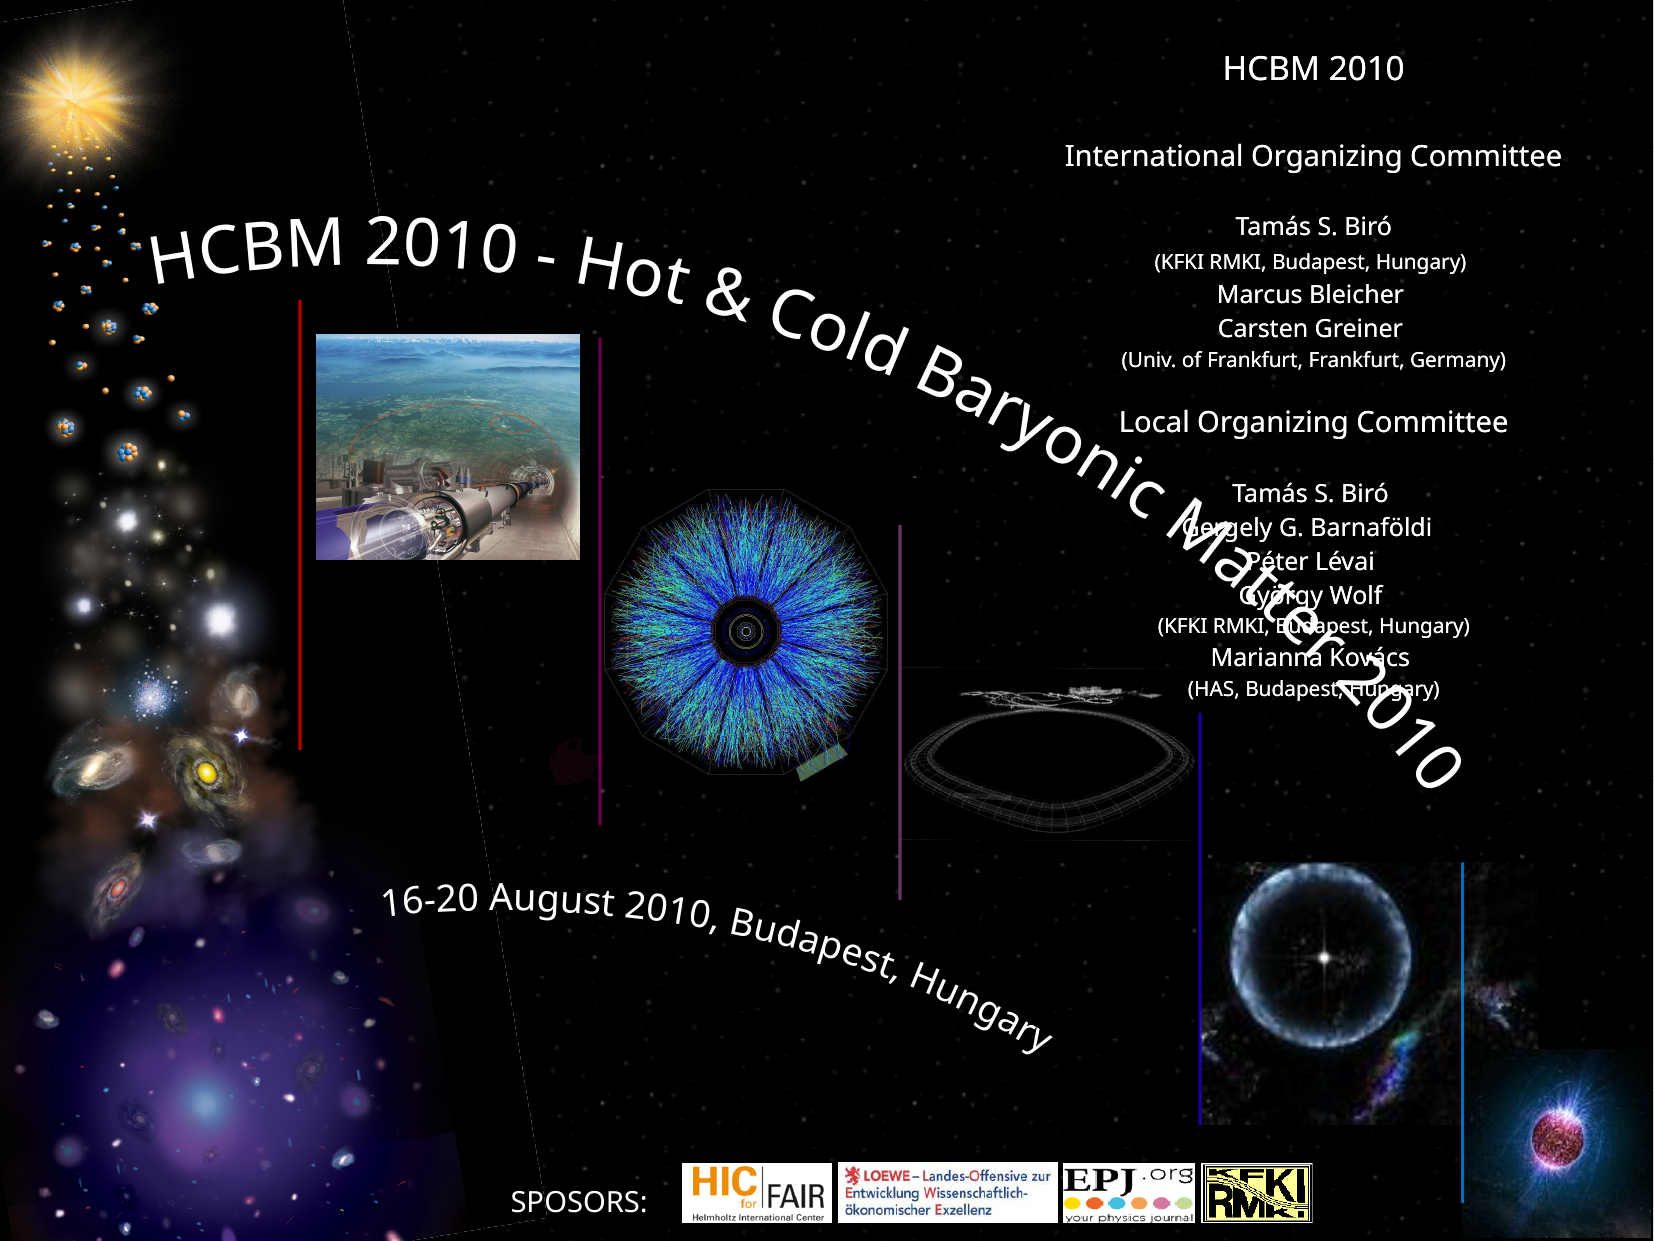

HCBM 2010
International Organizing Committee
Tamás S. Biró
(KFKI RMKI, Budapest, Hungary)
Marcus Bleicher
Carsten Greiner
(Univ. of Frankfurt, Frankfurt, Germany)
Local Organizing Committee
Tamás S. Biró
Gergely G. Barnaföldi
Péter Lévai
György Wolf
(KFKI RMKI, Budapest, Hungary)
Marianna Kovács
(HAS, Budapest, Hungary)
HCBM 2010
International Organizing Committee
Tamás S. Biró
(KFKI RMKI, Budapest, Hungary)
Marcus Bleicher
Carsten Greiner
(Univ. of Frankfurt, Frankfurt, Germany)
Local Organizing Committee
Tamás S. Biró
Gergely G. Barnaföldi
Péter Lévai
György Wolf
(KFKI RMKI, Budapest, Hungary)
Marianna Kovács
(HAS, Budapest, Hungary)
HCBM 2010 - Hot & Cold Baryonic Matter 2010
16-20 August 2010, Budapest, Hungary
SPOSORS: